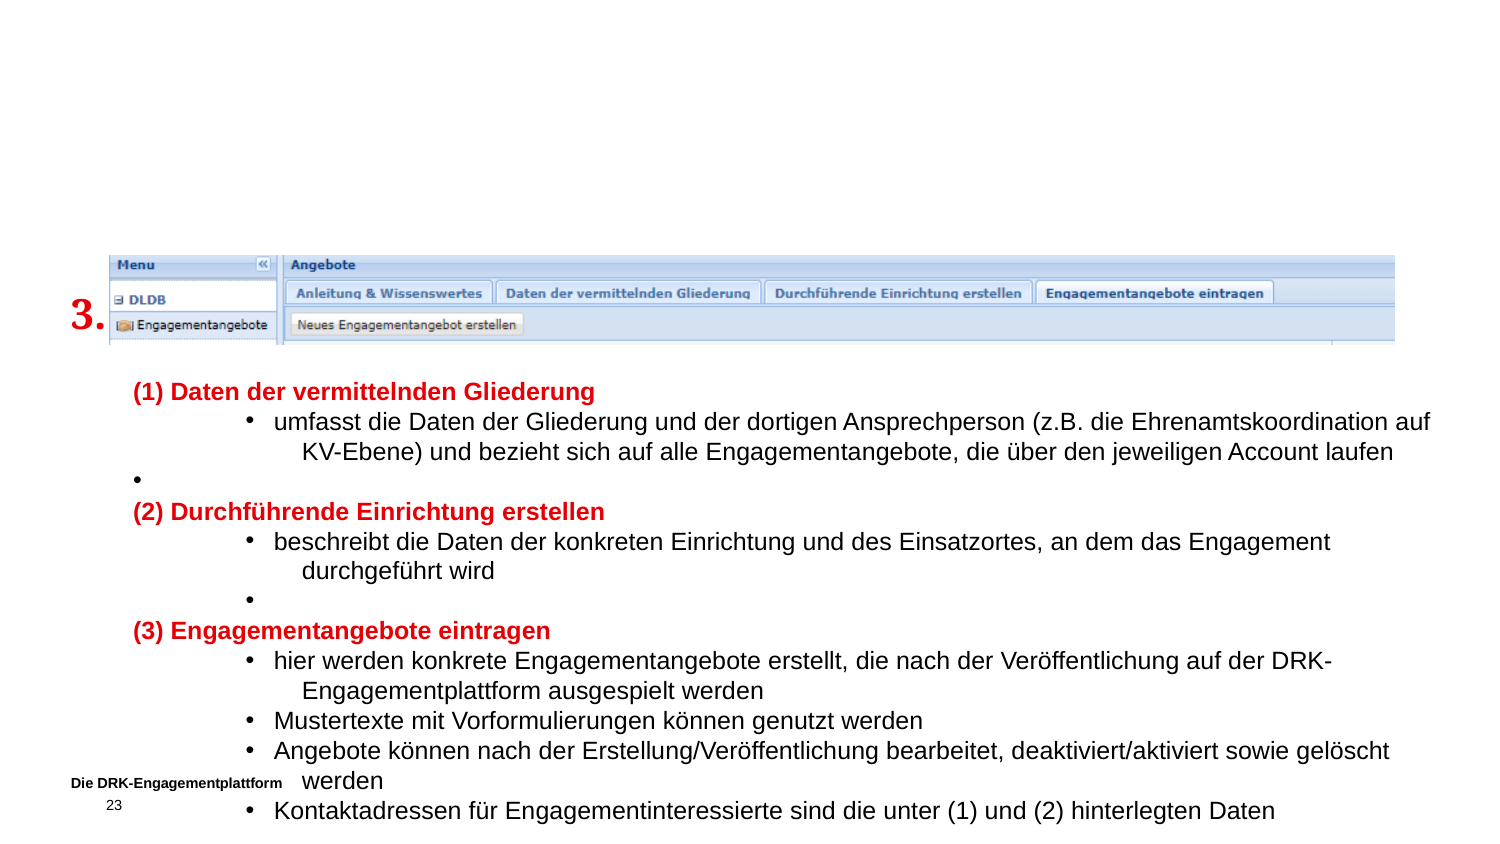

# 3. Dateneingabe & Veröffentlichung des Engagementangebots
(1) Daten der vermittelnden Gliederung
umfasst die Daten der Gliederung und der dortigen Ansprechperson (z.B. die Ehrenamtskoordination auf KV-Ebene) und bezieht sich auf alle Engagementangebote, die über den jeweiligen Account laufen
(2) Durchführende Einrichtung erstellen
beschreibt die Daten der konkreten Einrichtung und des Einsatzortes, an dem das Engagement durchgeführt wird
(3) Engagementangebote eintragen
hier werden konkrete Engagementangebote erstellt, die nach der Veröffentlichung auf der DRK-Engagementplattform ausgespielt werden
Mustertexte mit Vorformulierungen können genutzt werden
Angebote können nach der Erstellung/Veröffentlichung bearbeitet, deaktiviert/aktiviert sowie gelöscht werden
Kontaktadressen für Engagementinteressierte sind die unter (1) und (2) hinterlegten Daten
Die DRK-Engagementplattform